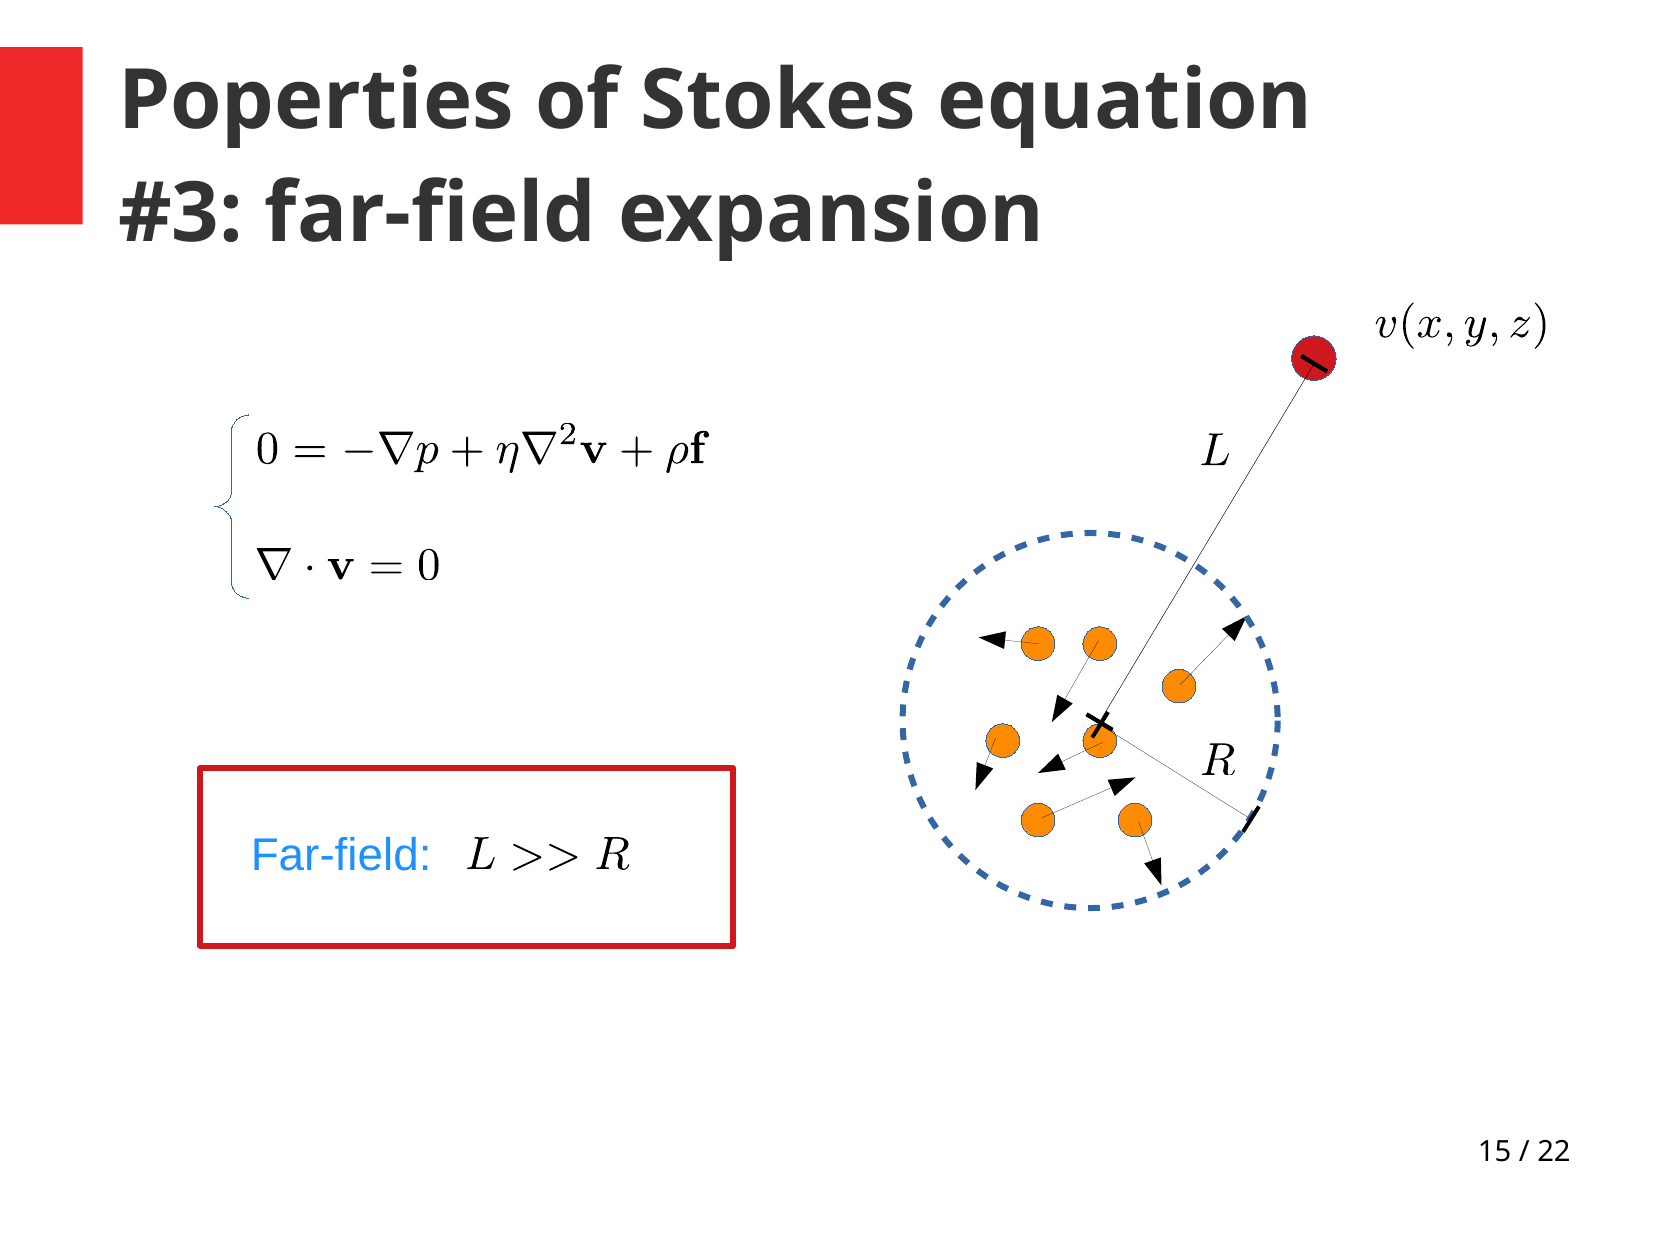

# Poperties of Stokes equation #3: far-field expansion
Far-field:
15